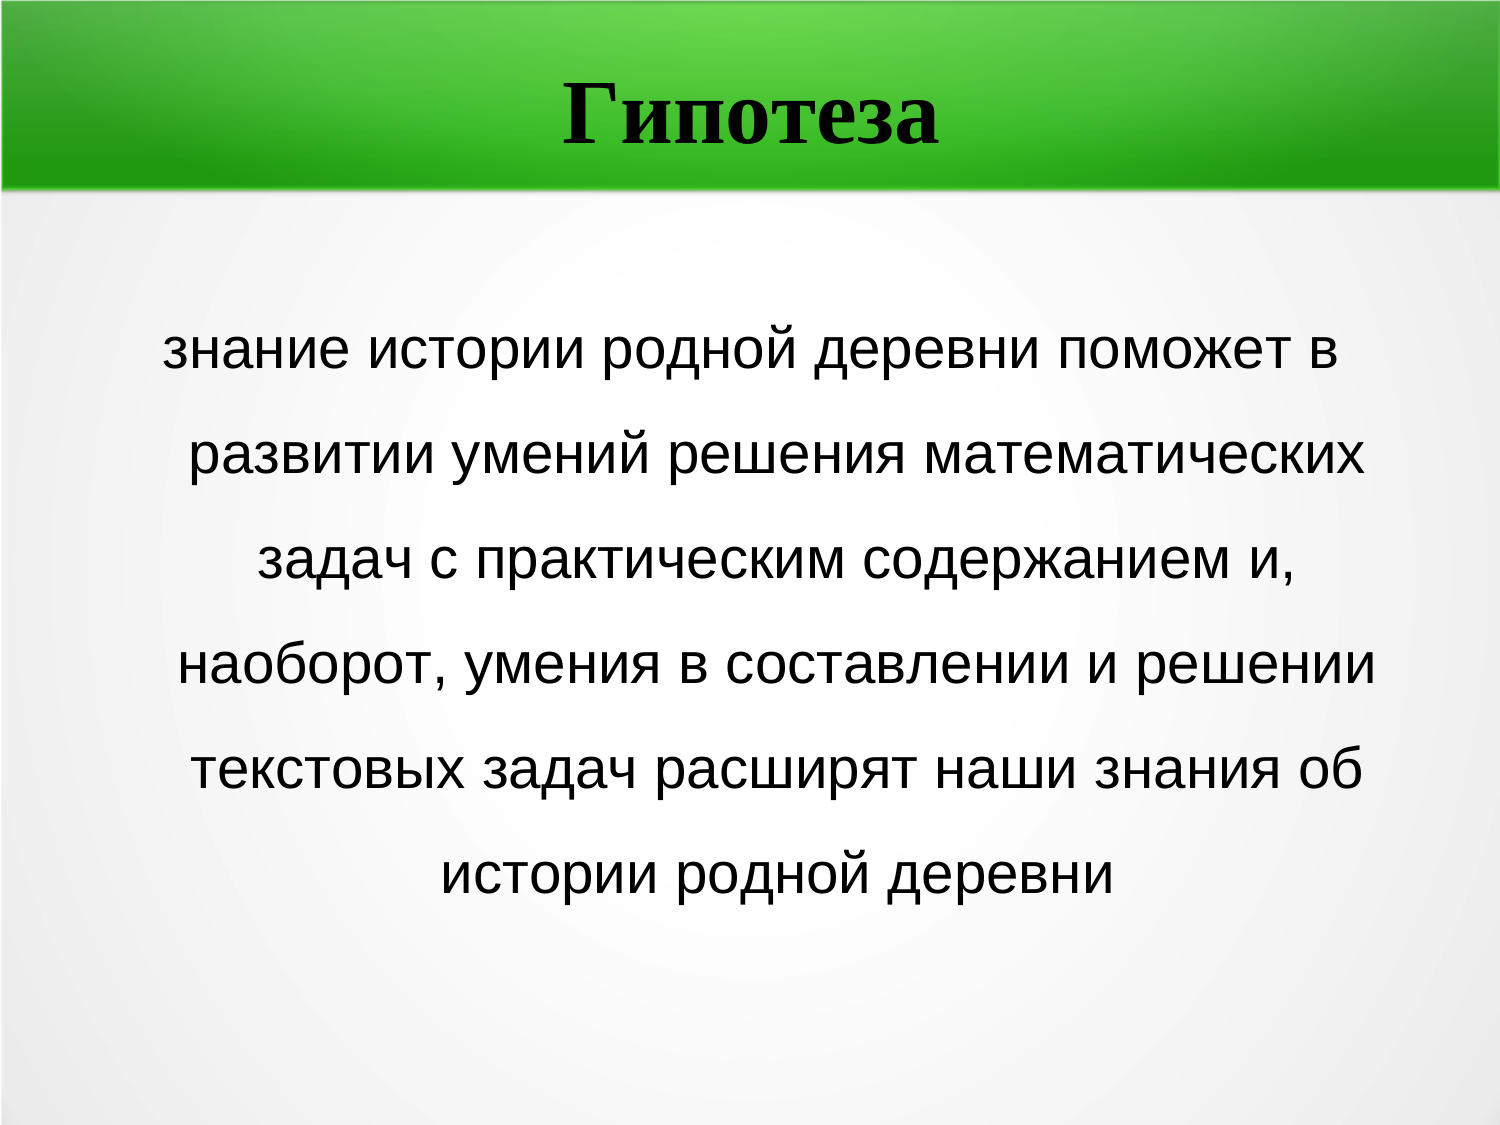

Гипотеза
знание истории родной деревни поможет в развитии умений решения математических задач с практическим содержанием и, наоборот, умения в составлении и решении текстовых задач расширят наши знания об истории родной деревни